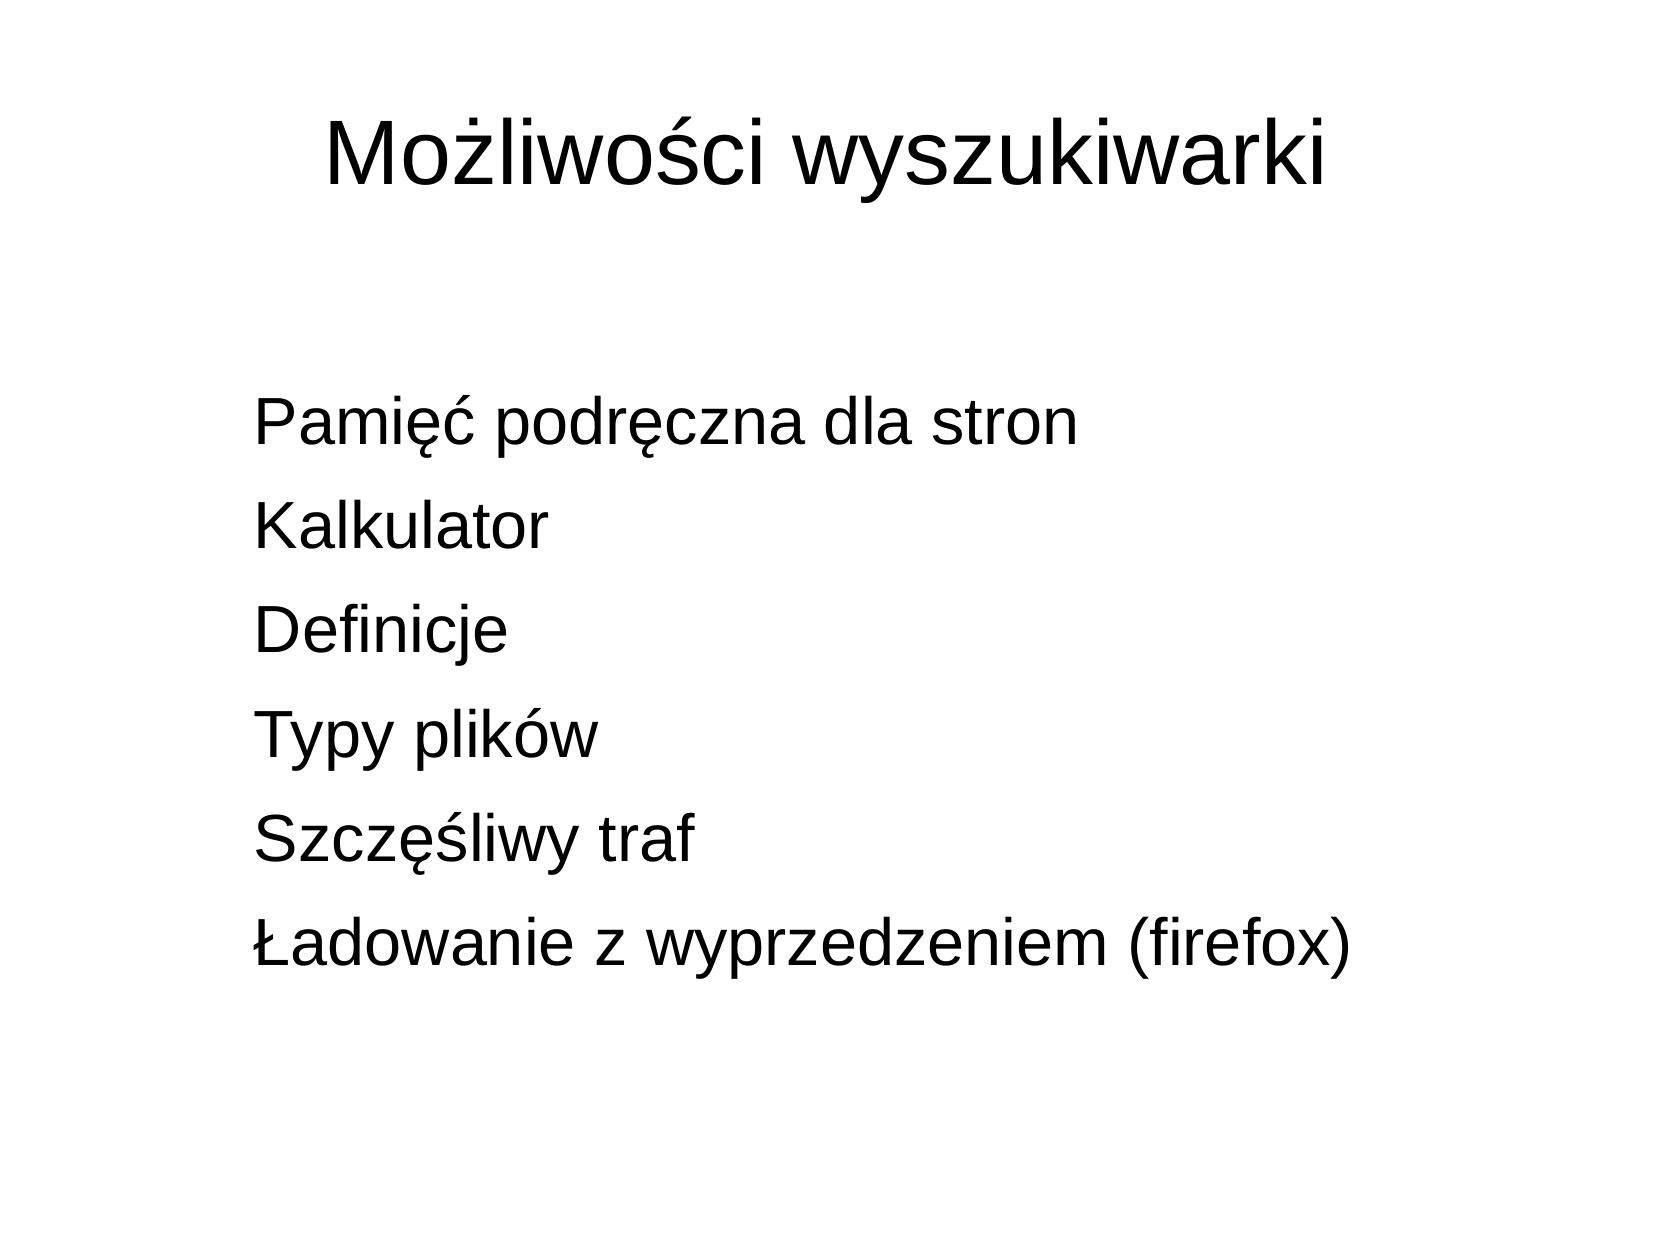

# Możliwości wyszukiwarki
Pamięć podręczna dla stron
Kalkulator
Definicje
Typy plików
Szczęśliwy traf
Ładowanie z wyprzedzeniem (firefox)